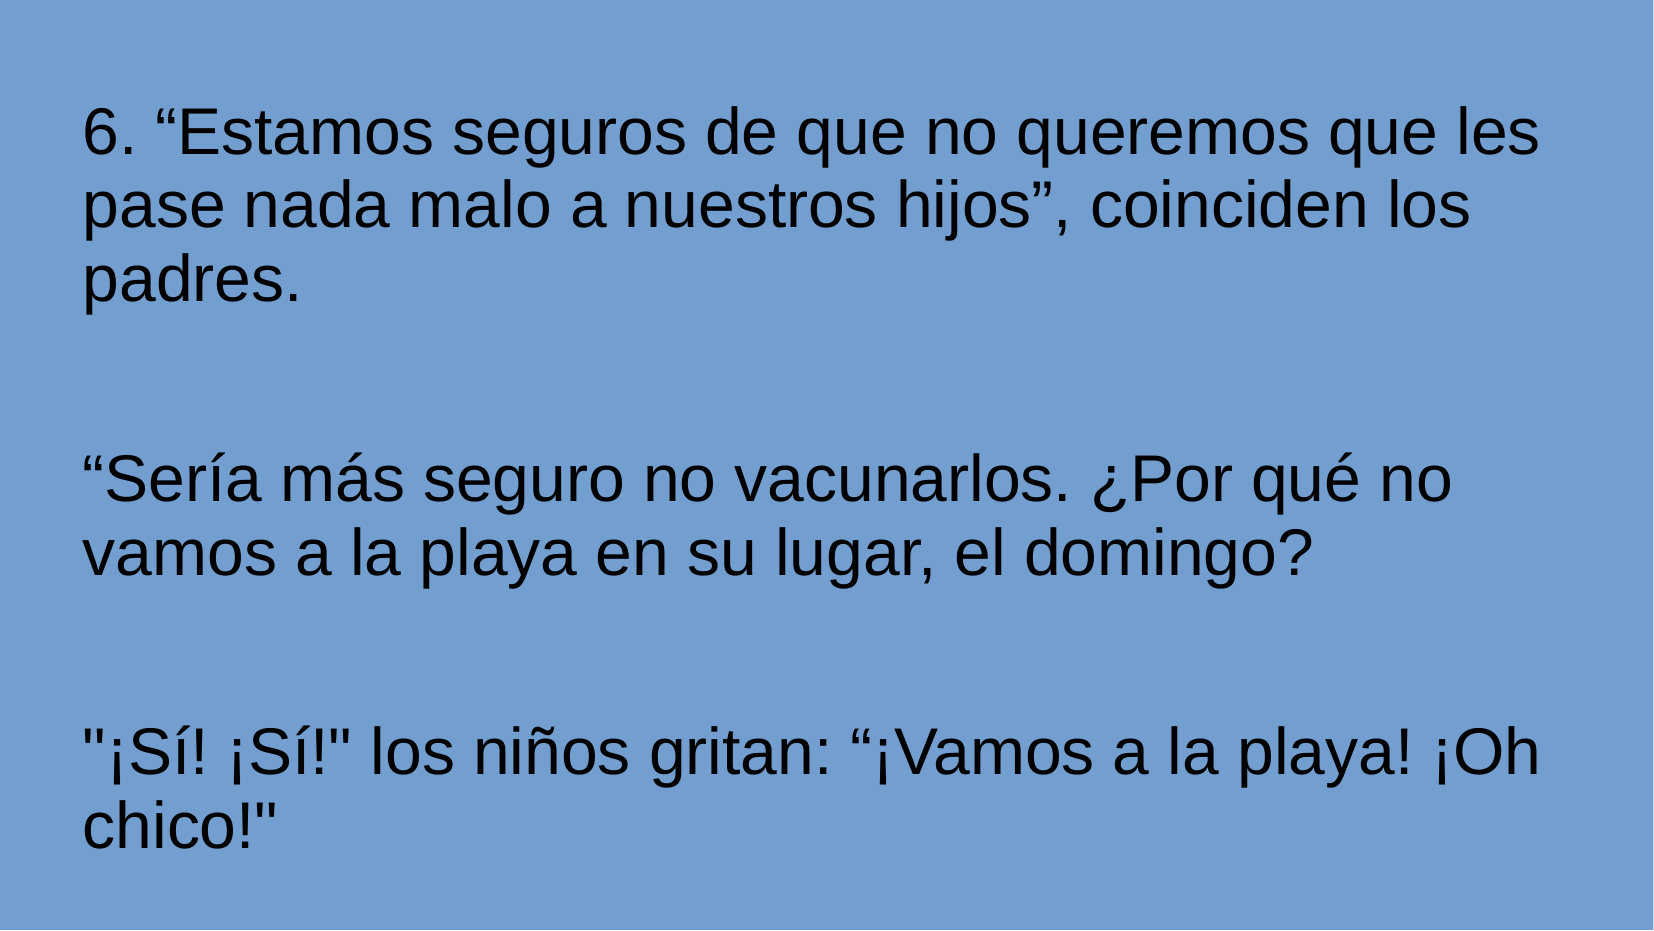

# 6. “Estamos seguros de que no queremos que les pase nada malo a nuestros hijos”, coinciden los padres.
“Sería más seguro no vacunarlos. ¿Por qué no vamos a la playa en su lugar, el domingo?
"¡Sí! ¡Sí!" los niños gritan: “¡Vamos a la playa! ¡Oh chico!"